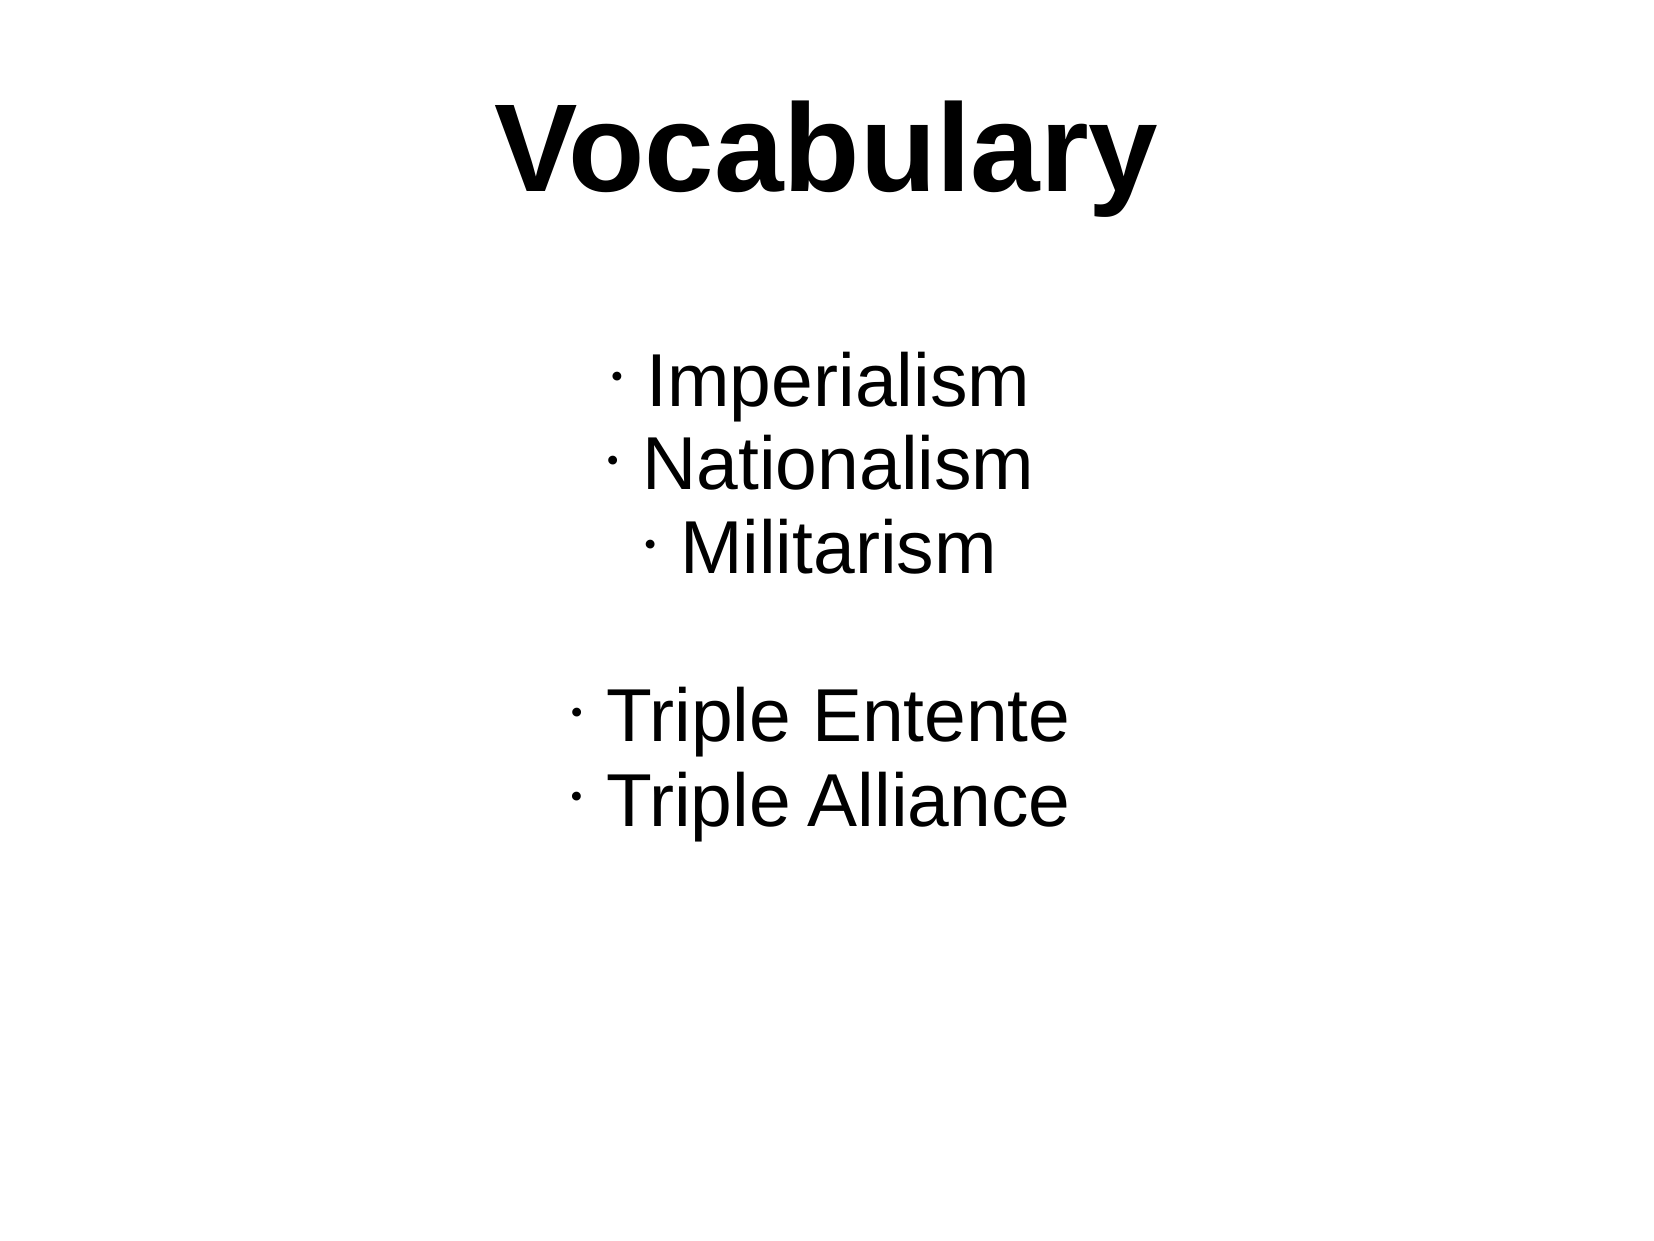

Vocabulary
Imperialism
Nationalism
Militarism
Triple Entente
Triple Alliance